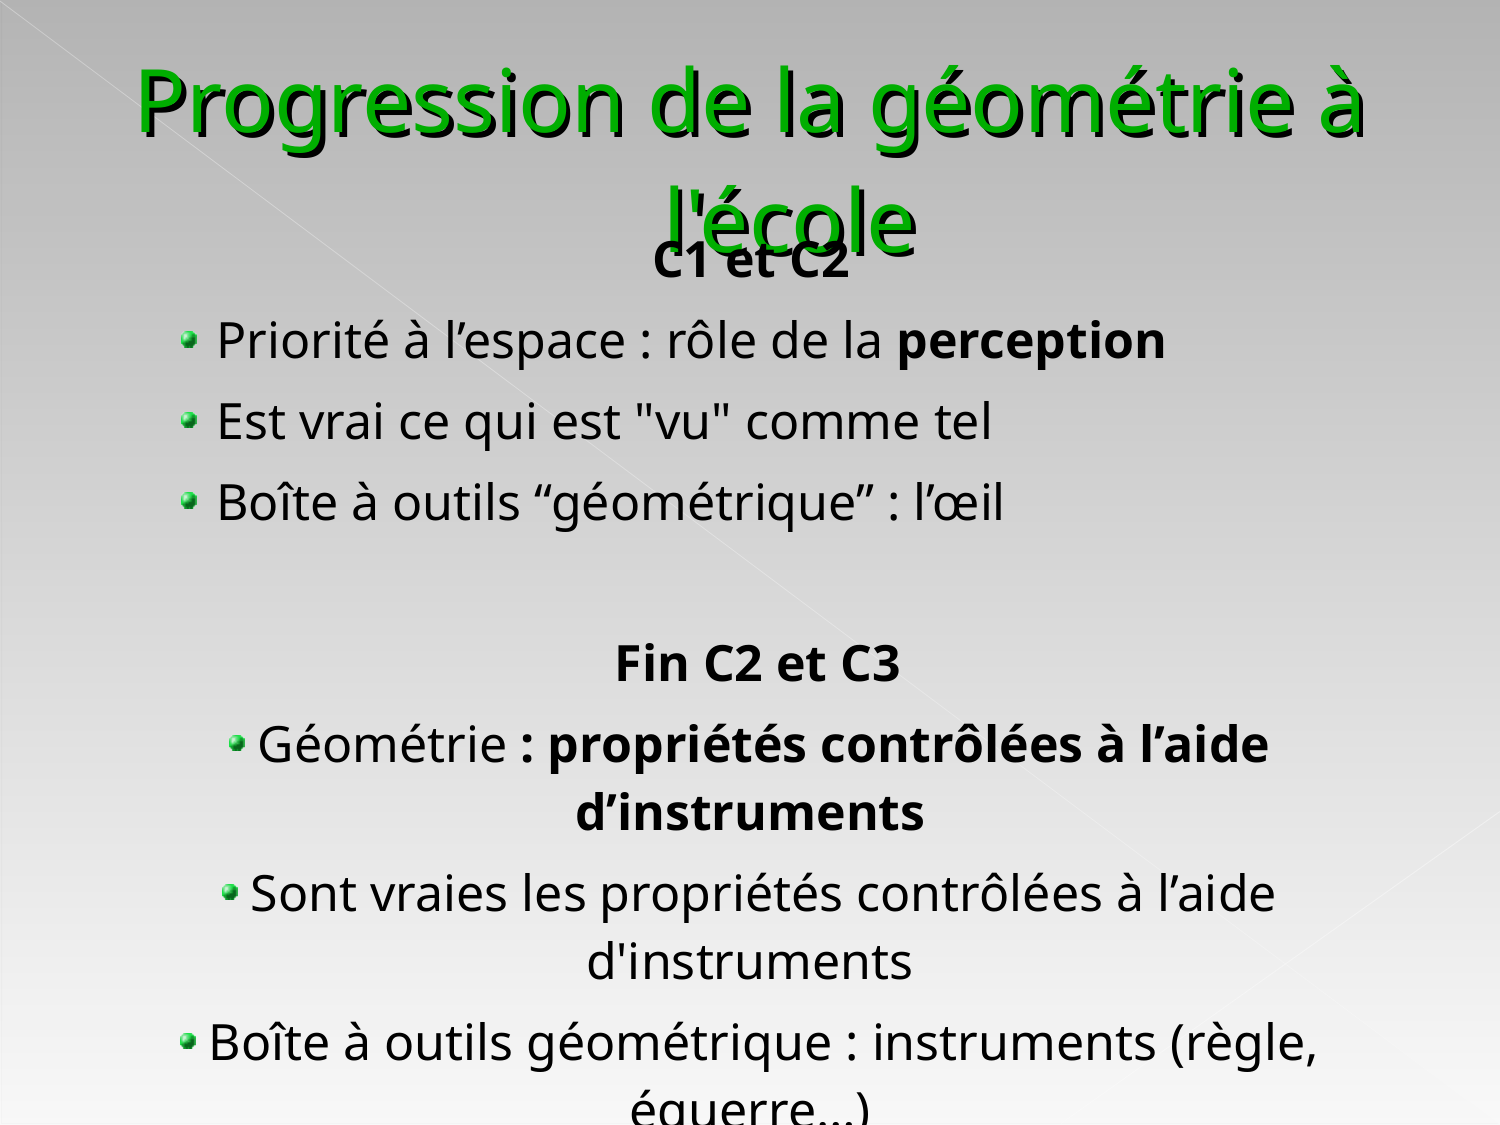

# Progression de la géométrie à l'école
C1 et C2
Priorité à l’espace : rôle de la perception
Est vrai ce qui est "vu" comme tel
Boîte à outils “géométrique” : l’œil
Fin C2 et C3
 Géométrie : propriétés contrôlées à l’aide d’instruments
 Sont vraies les propriétés contrôlées à l’aide d'instruments
 Boîte à outils géométrique : instruments (règle, équerre…)